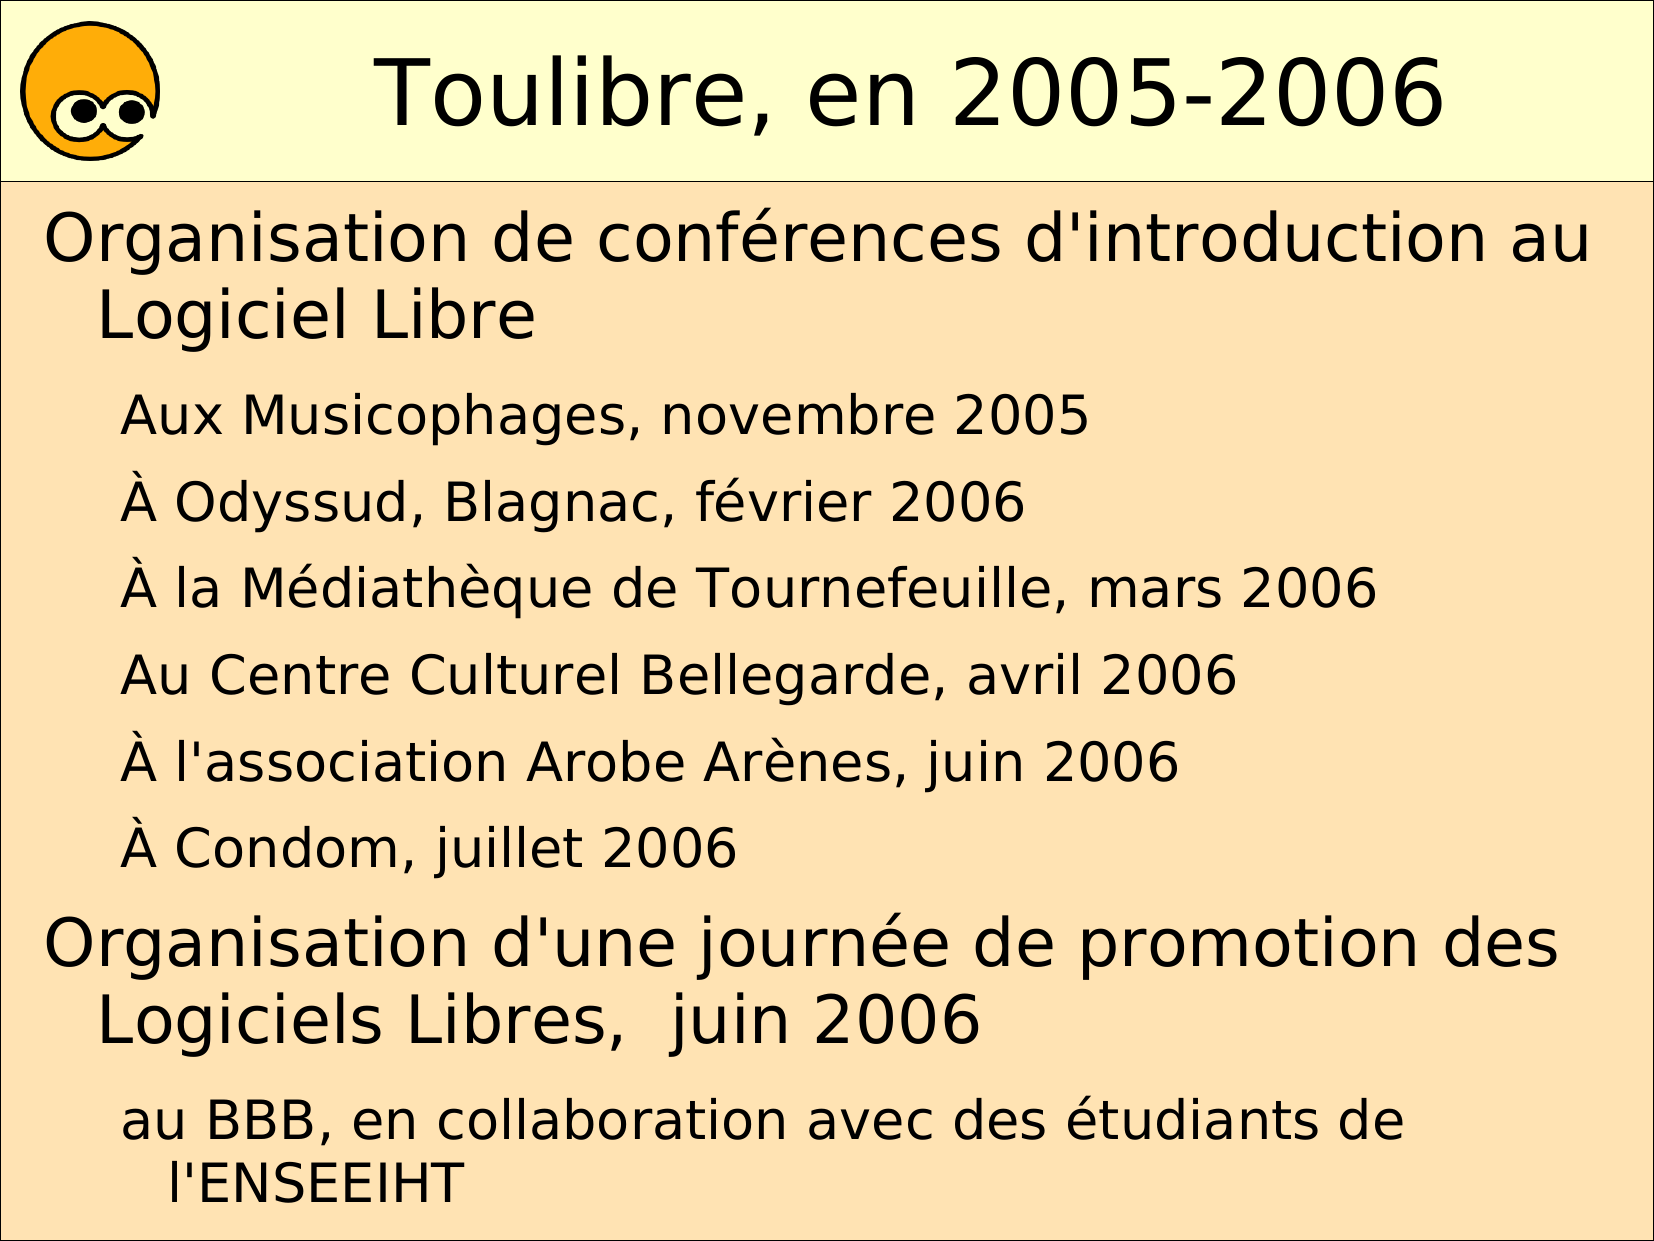

# Toulibre, en 2005-2006
Organisation de conférences d'introduction au Logiciel Libre
Aux Musicophages, novembre 2005
À Odyssud, Blagnac, février 2006
À la Médiathèque de Tournefeuille, mars 2006
Au Centre Culturel Bellegarde, avril 2006
À l'association Arobe Arènes, juin 2006
À Condom, juillet 2006
Organisation d'une journée de promotion des Logiciels Libres, juin 2006
au BBB, en collaboration avec des étudiants de l'ENSEEIHT